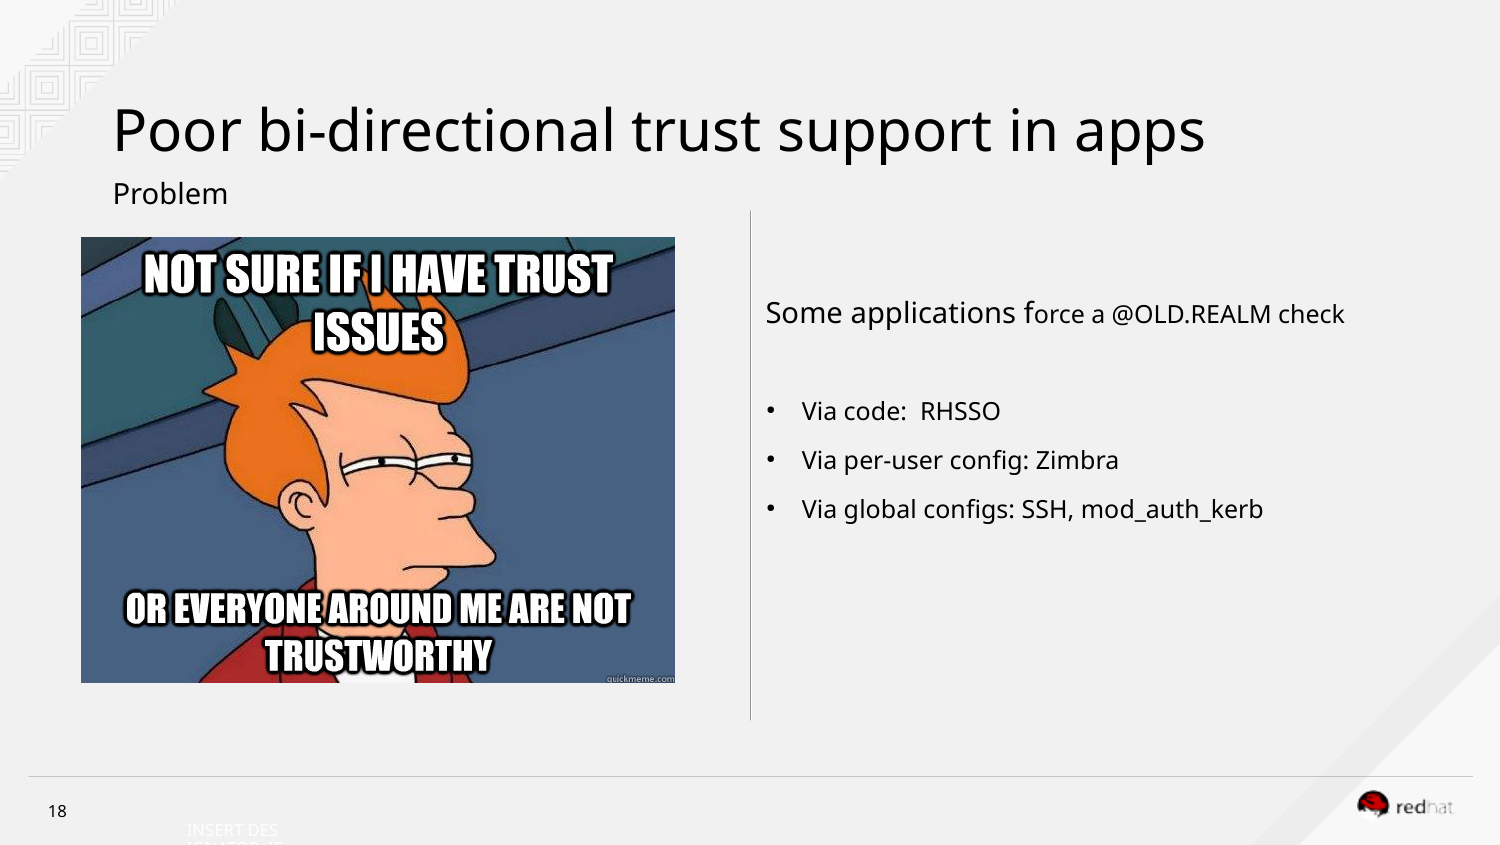

# Poor bi-directional trust support in apps
Problem
Some applications force a @OLD.REALM check
Via code: RHSSO
Via per-user config: Zimbra
Via global configs: SSH, mod_auth_kerb
18